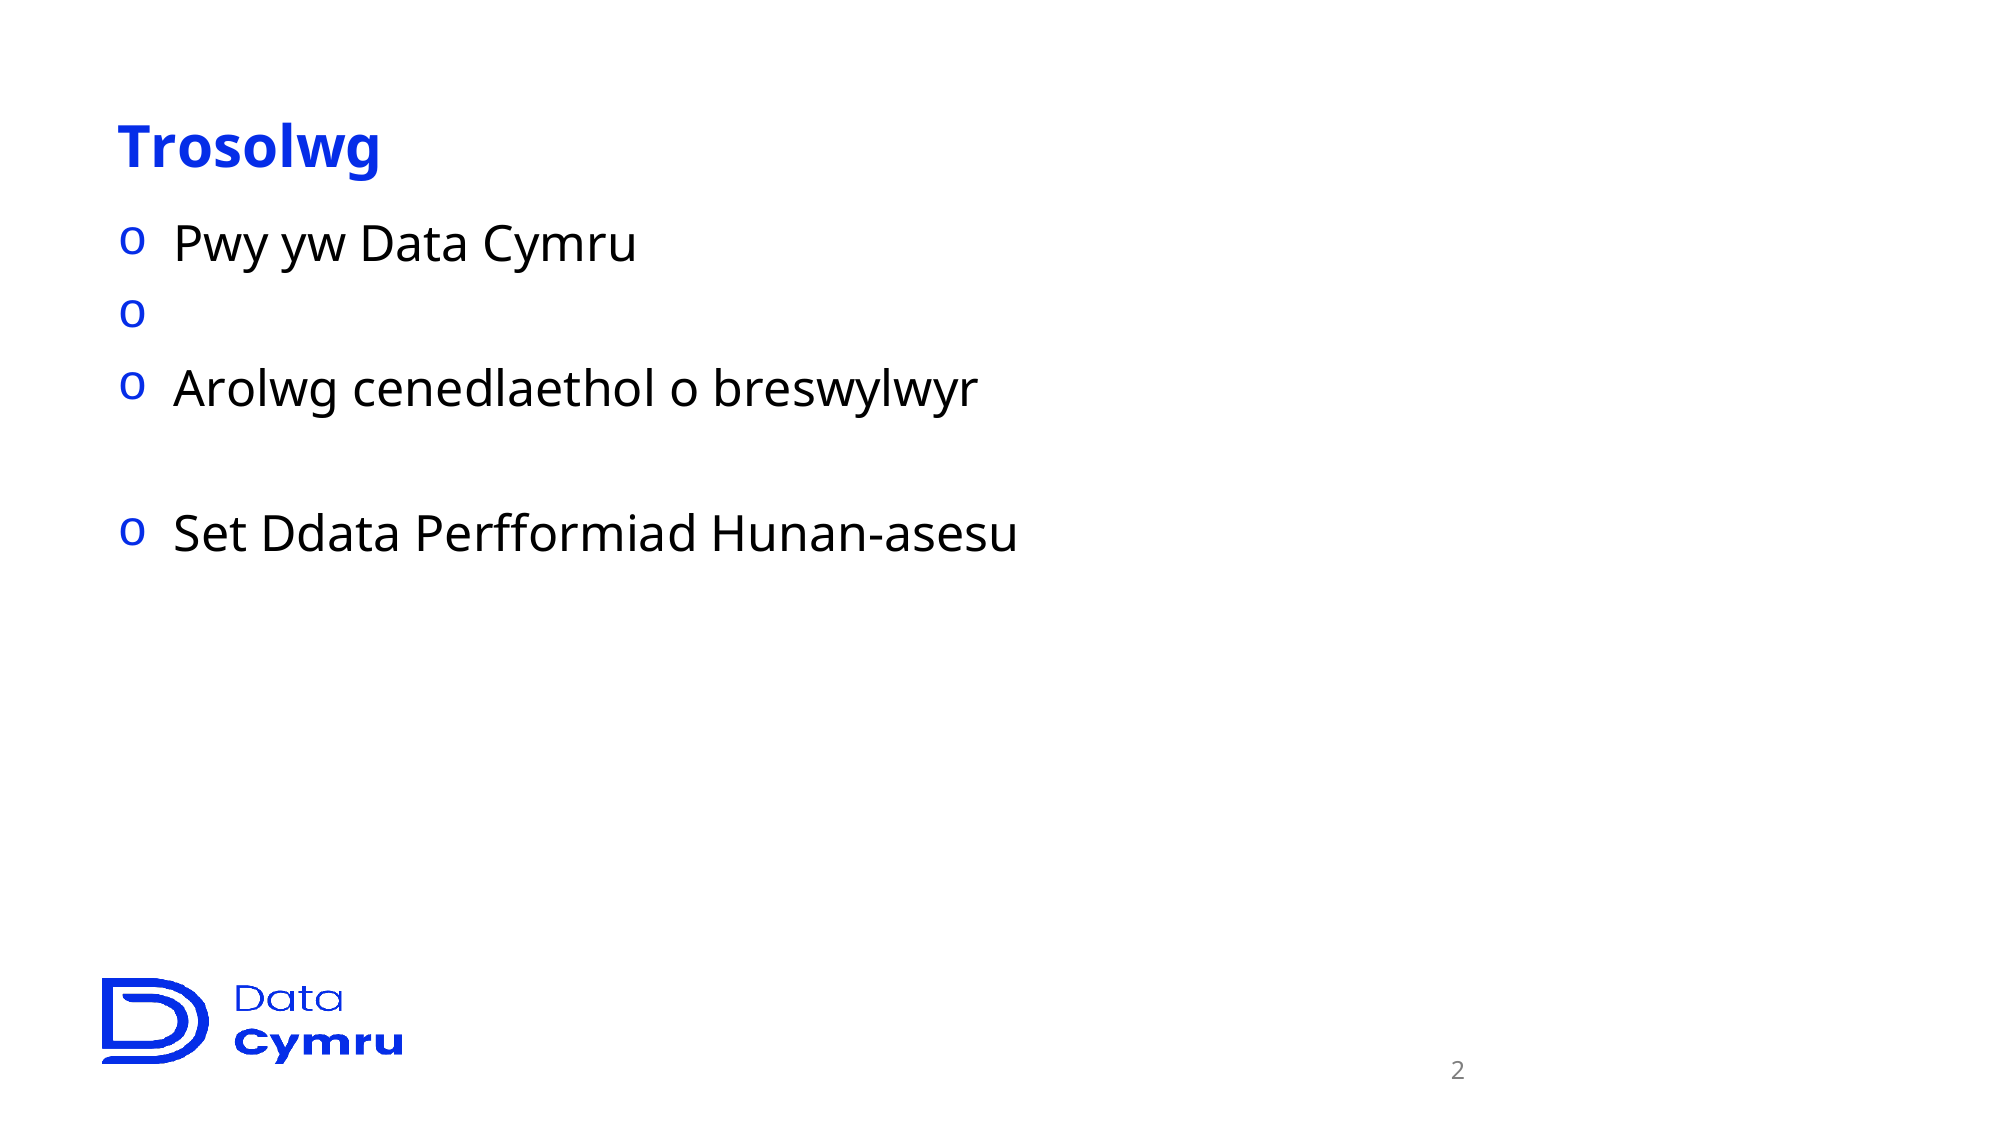

# Trosolwg
Pwy yw Data Cymru
Arolwg cenedlaethol o breswylwyr
Set Ddata Perfformiad Hunan-asesu